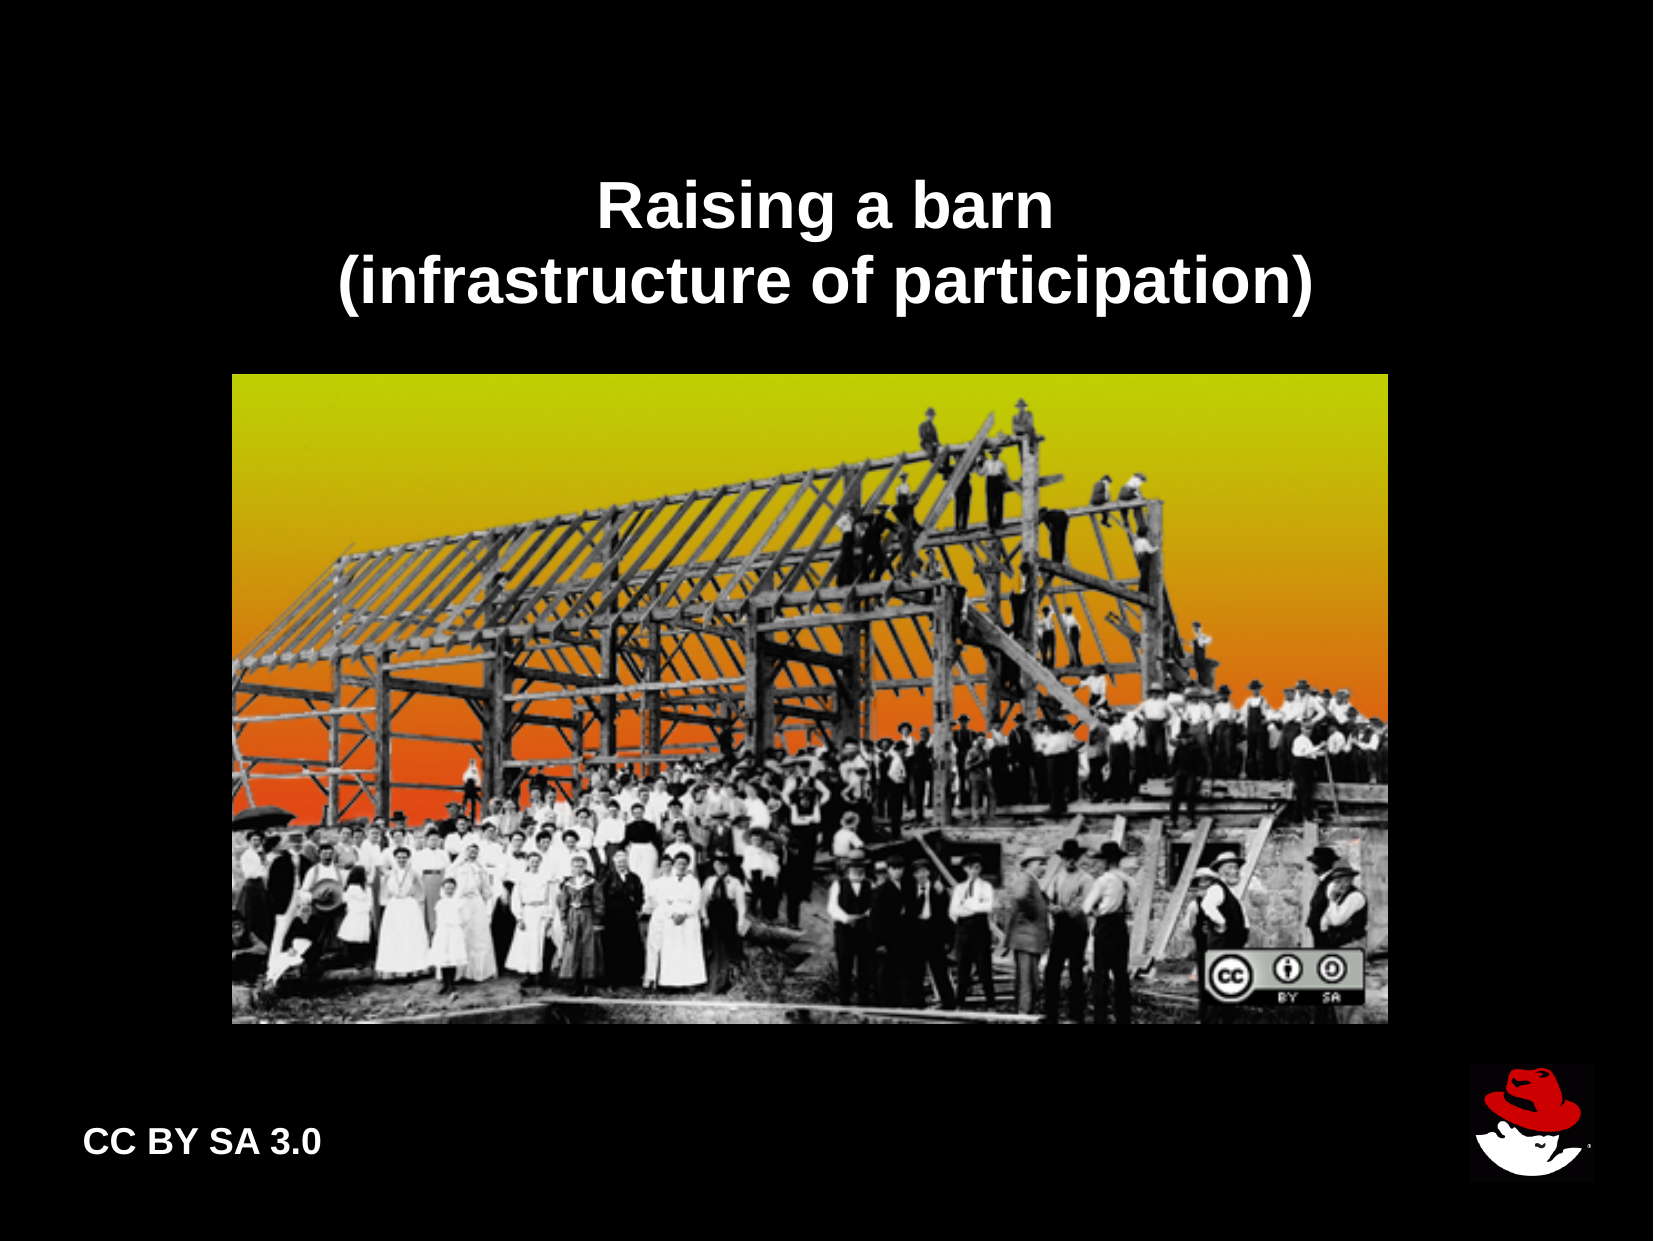

# Raising a barn
(infrastructure of participation)
CC BY SA 3.0